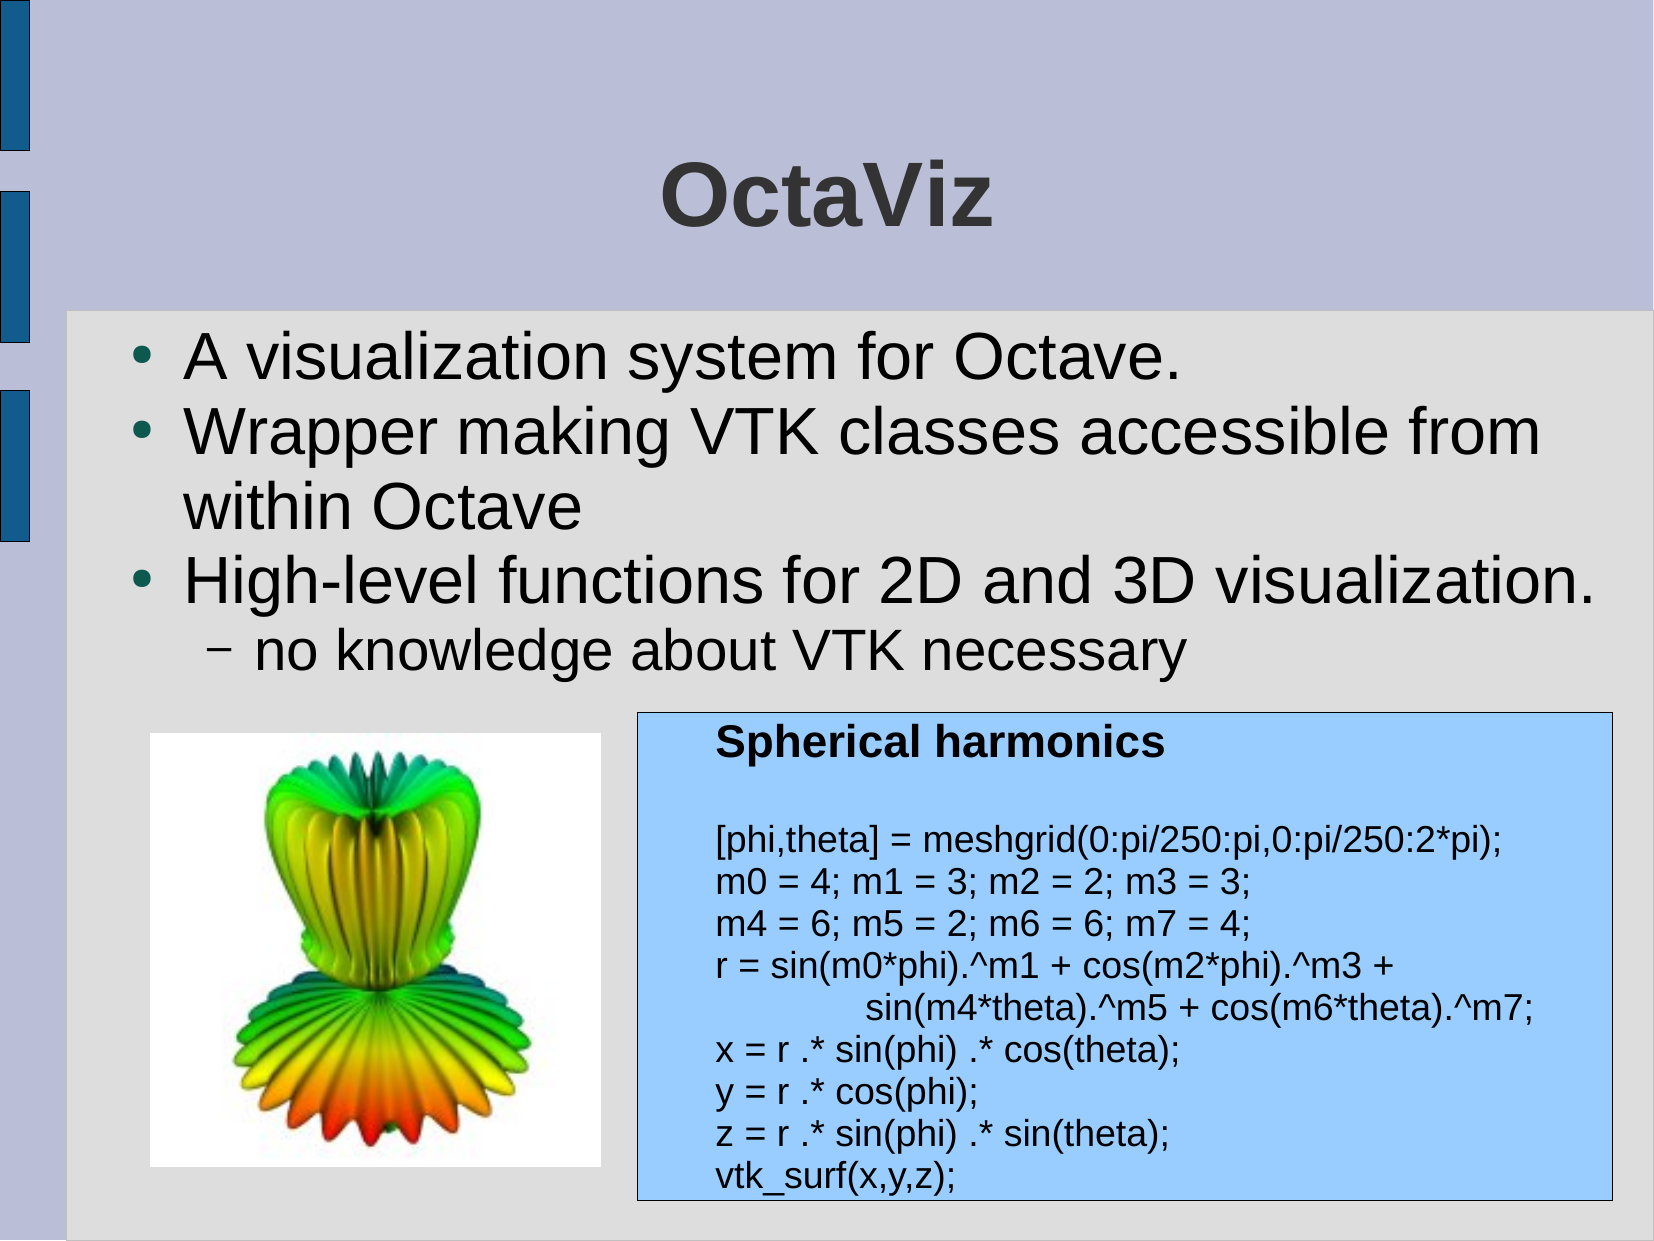

# OctaViz
A visualization system for Octave.
Wrapper making VTK classes accessible from within Octave
High-level functions for 2D and 3D visualization.
no knowledge about VTK necessary
Spherical harmonics
[phi,theta] = meshgrid(0:pi/250:pi,0:pi/250:2*pi);
m0 = 4; m1 = 3; m2 = 2; m3 = 3;
m4 = 6; m5 = 2; m6 = 6; m7 = 4;
r = sin(m0*phi).^m1 + cos(m2*phi).^m3 +
		sin(m4*theta).^m5 + cos(m6*theta).^m7;
x = r .* sin(phi) .* cos(theta);
y = r .* cos(phi);
z = r .* sin(phi) .* sin(theta);
vtk_surf(x,y,z);